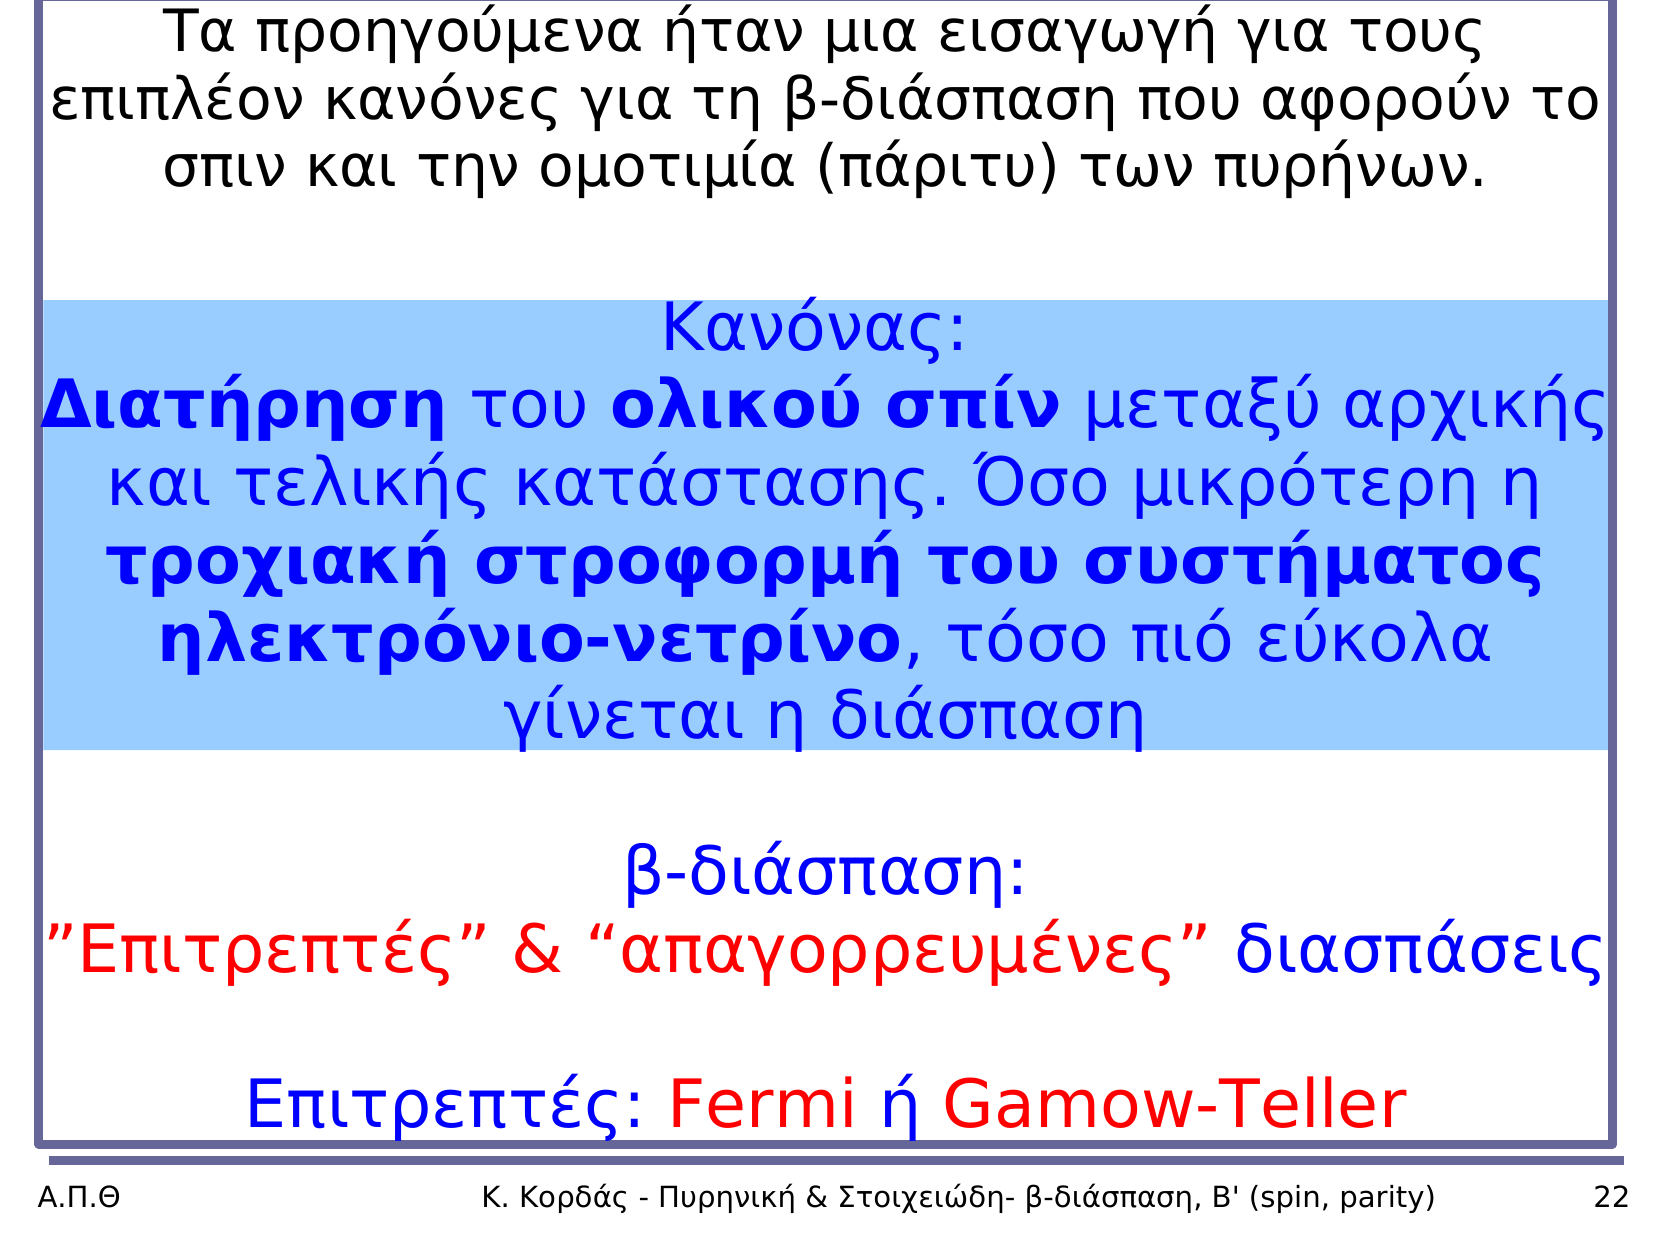

# Τα προηγούμενα ήταν μια εισαγωγή για τους επιπλέον κανόνες για τη β-διάσπαση που αφορούν το σπιν και την ομοτιμία (πάριτυ) των πυρήνων. Κανόνας: Διατήρηση του ολικού σπίν μεταξύ αρχικής και τελικής κατάστασης. Όσο μικρότερη η τροχιακή στροφορμή του συστήματος ηλεκτρόνιο-νετρίνο, τόσο πιό εύκολα γίνεται η διάσπαση β-διάσπαση: ”Επιτρεπτές” & “απαγορρευμένες” διασπάσεις Επιτρεπτές: Fermi ή Gamow-Teller
Α.Π.Θ
Κ. Κορδάς - Πυρηνική & Στοιχειώδη- β-διάσπαση, B' (spin, parity)
22